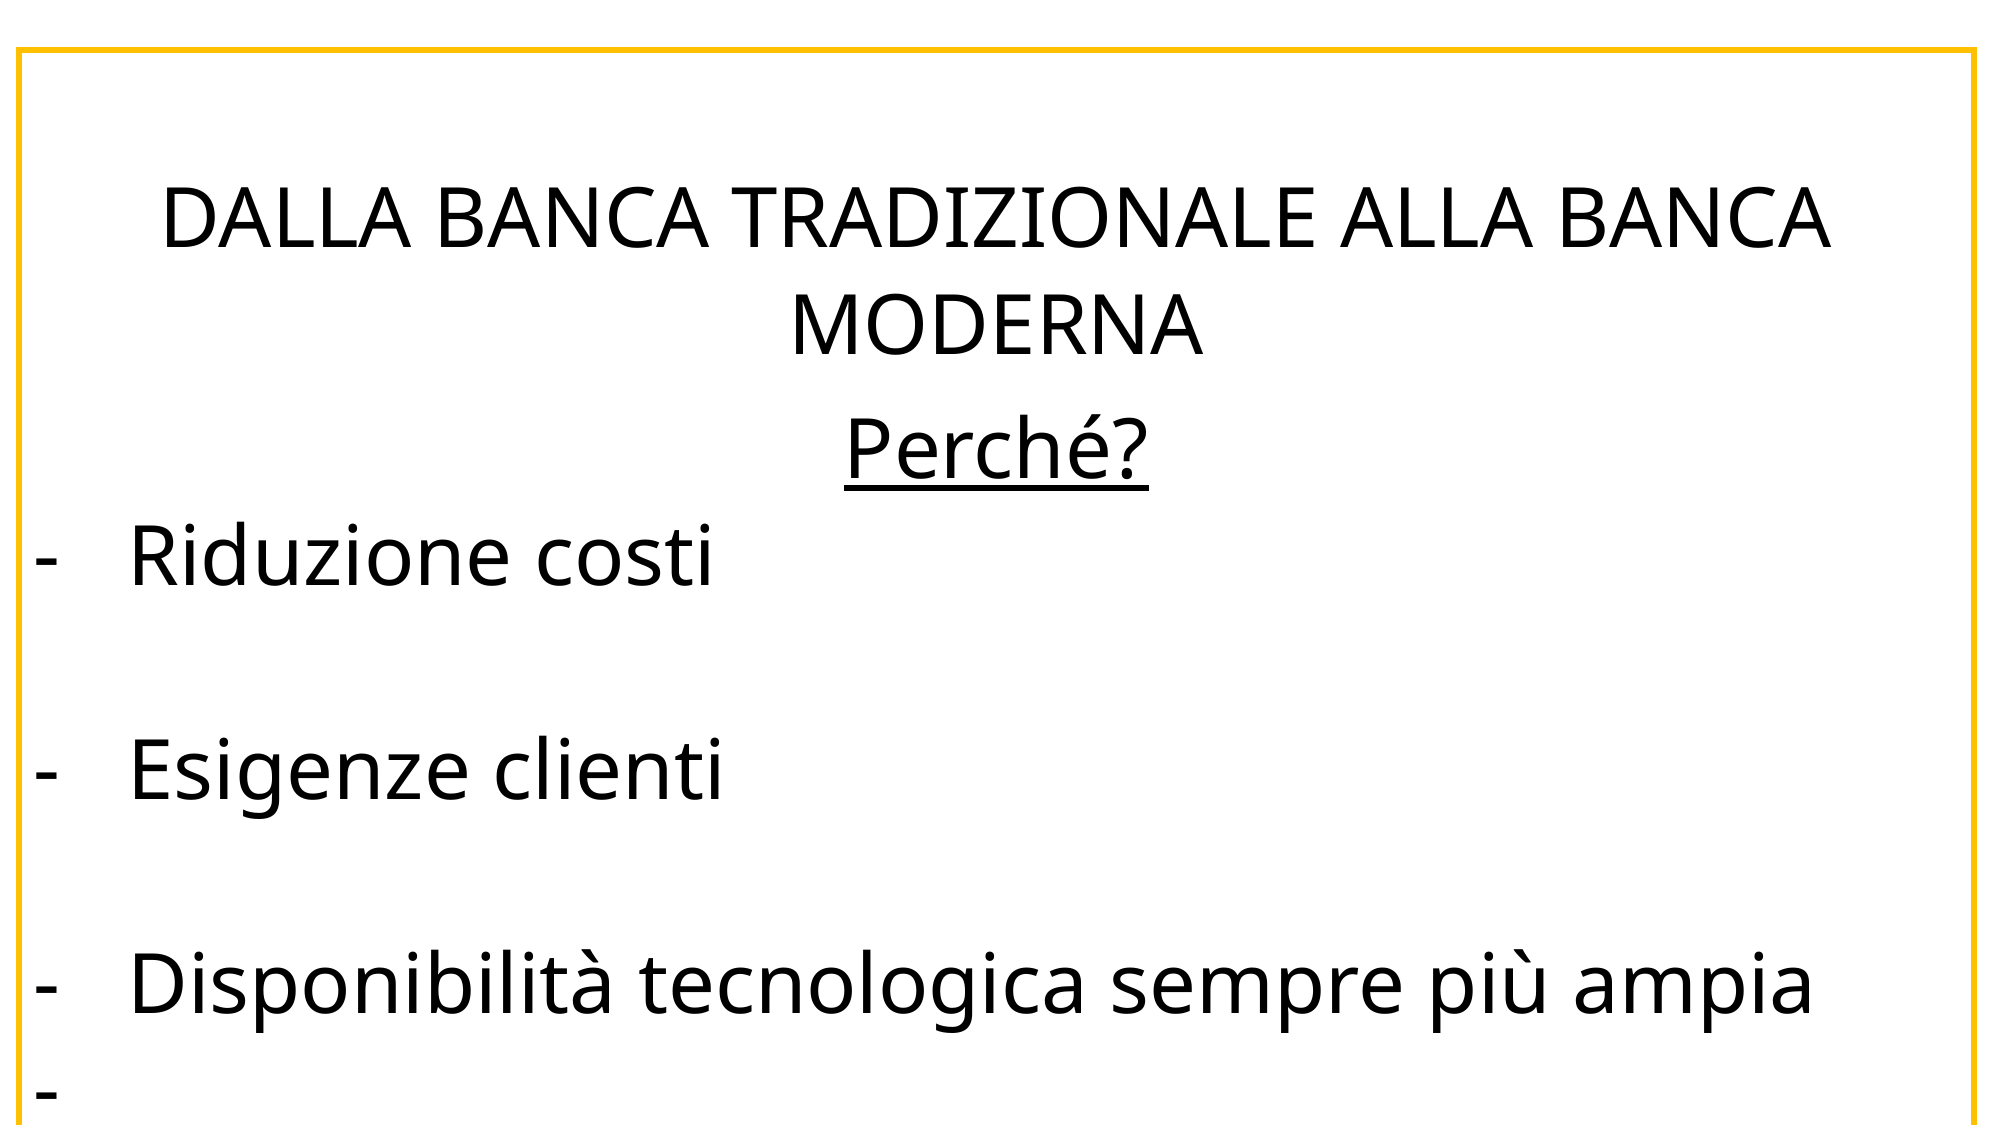

DALLA BANCA TRADIZIONALE ALLA BANCA MODERNA
Perché?
Riduzione costi
Esigenze clienti
Disponibilità tecnologica sempre più ampia